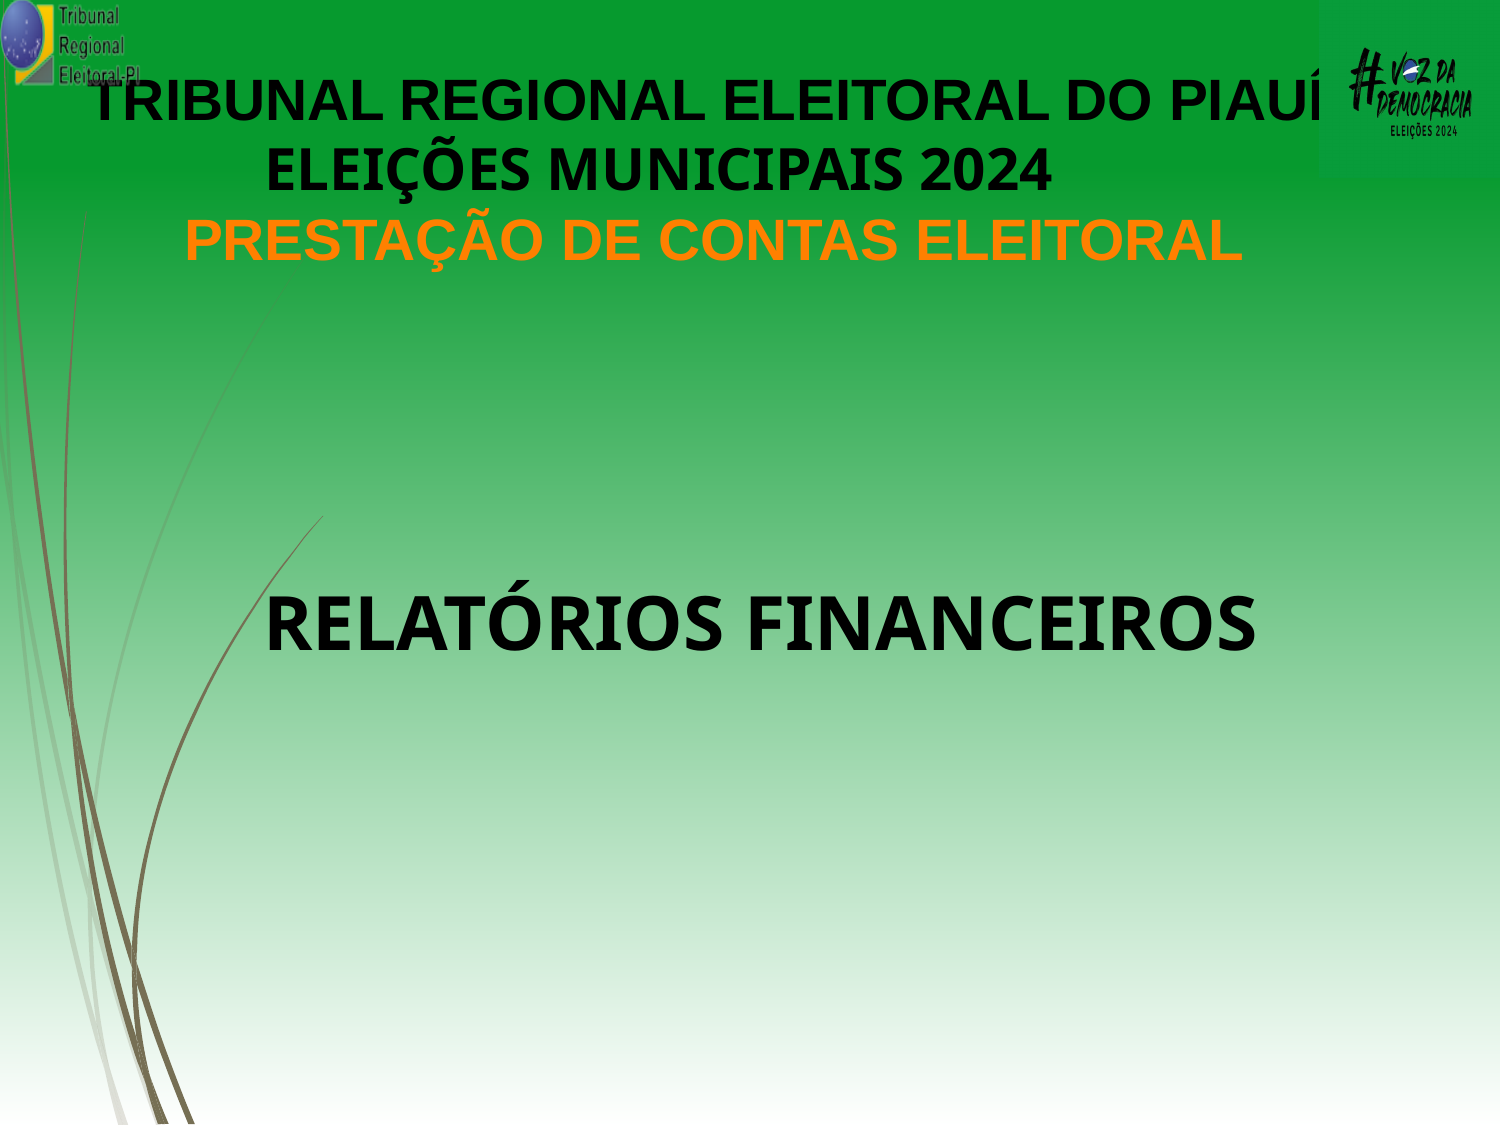

TRIBUNAL REGIONAL ELEITORAL DO PIAUÍ
 ELEIÇÕES MUNICIPAIS 2024
 PRESTAÇÃO DE CONTAS ELEITORAL
RELATÓRIOS FINANCEIROS